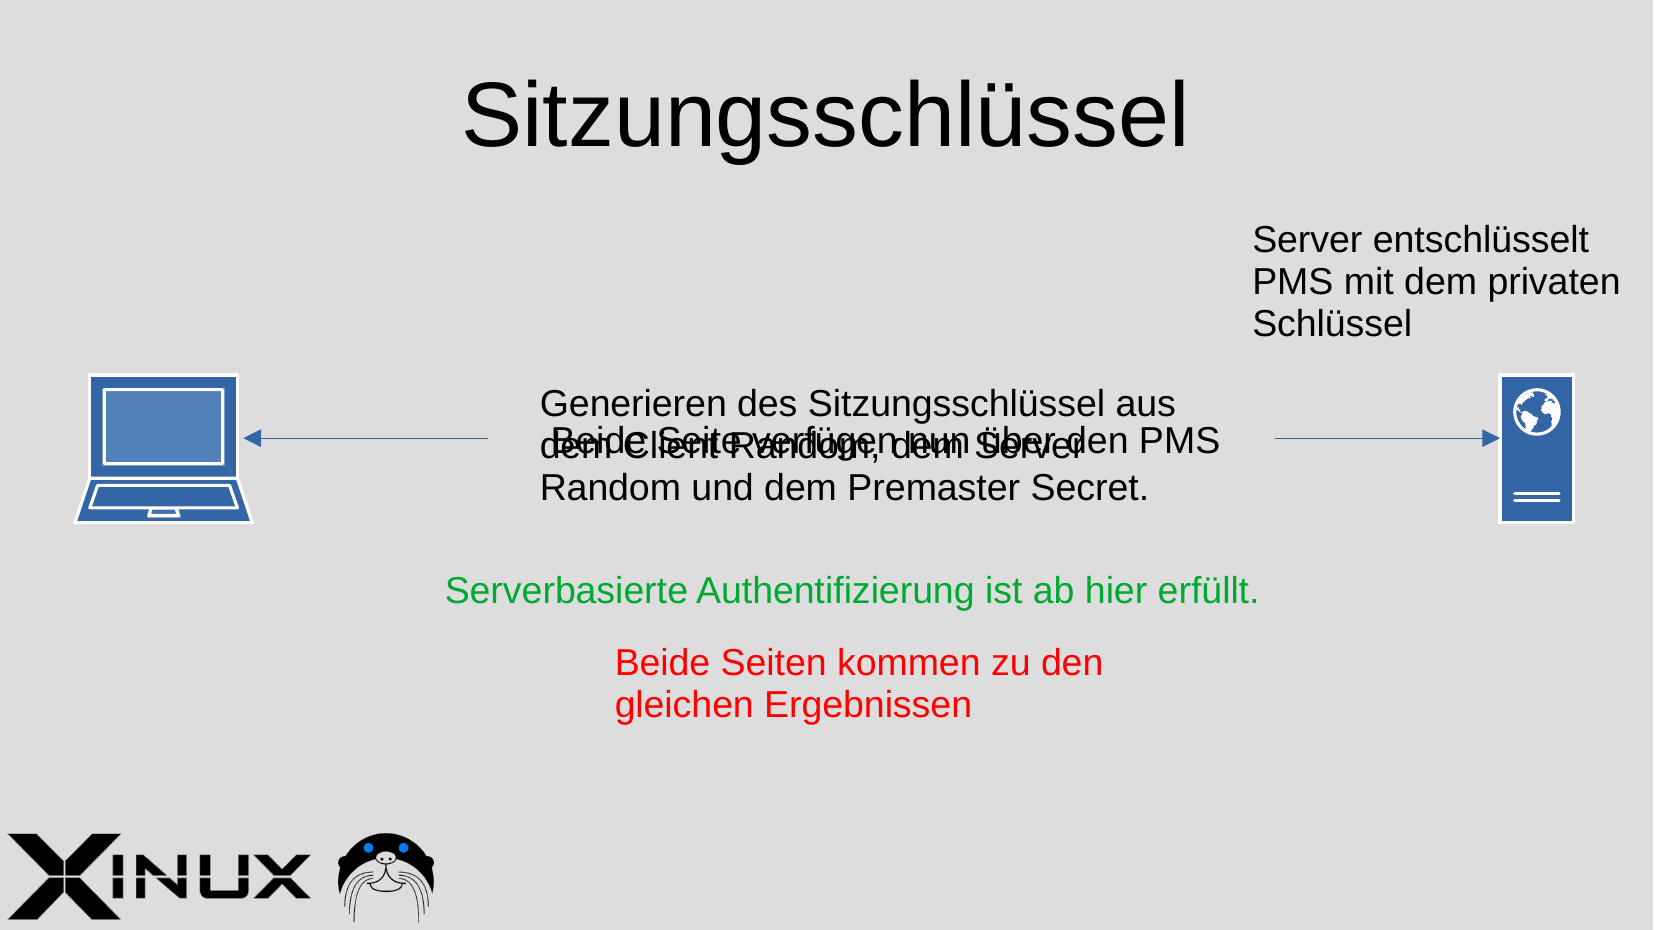

# Sitzungsschlüssel
Server entschlüsselt
PMS mit dem privaten
Schlüssel
Generieren des Sitzungsschlüssel aus
dem Client Random, dem Server Random und dem Premaster Secret.
Beide Seite verfügen nun über den PMS
Serverbasierte Authentifizierung ist ab hier erfüllt.
Beide Seiten kommen zu den
gleichen Ergebnissen